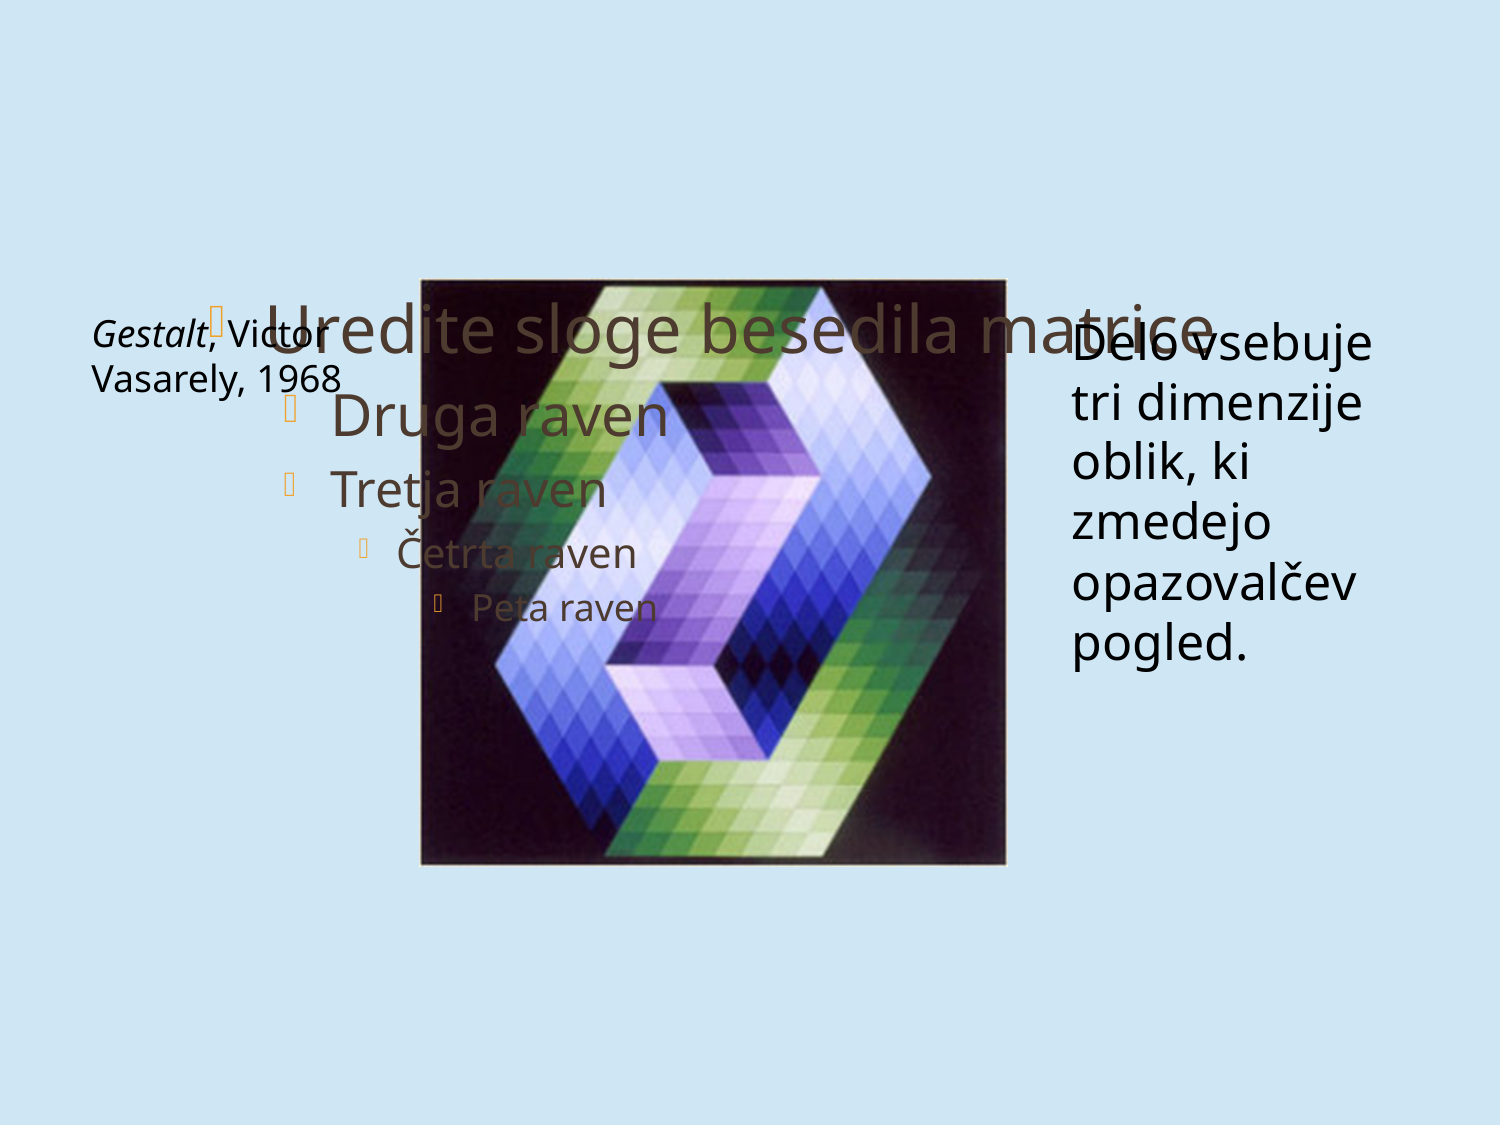

#
Uredite sloge besedila matrice
Druga raven
Tretja raven
Četrta raven
Peta raven
Gestalt, Victor Vasarely, 1968
Delo vsebuje tri dimenzije oblik, ki zmedejo opazovalčev pogled.